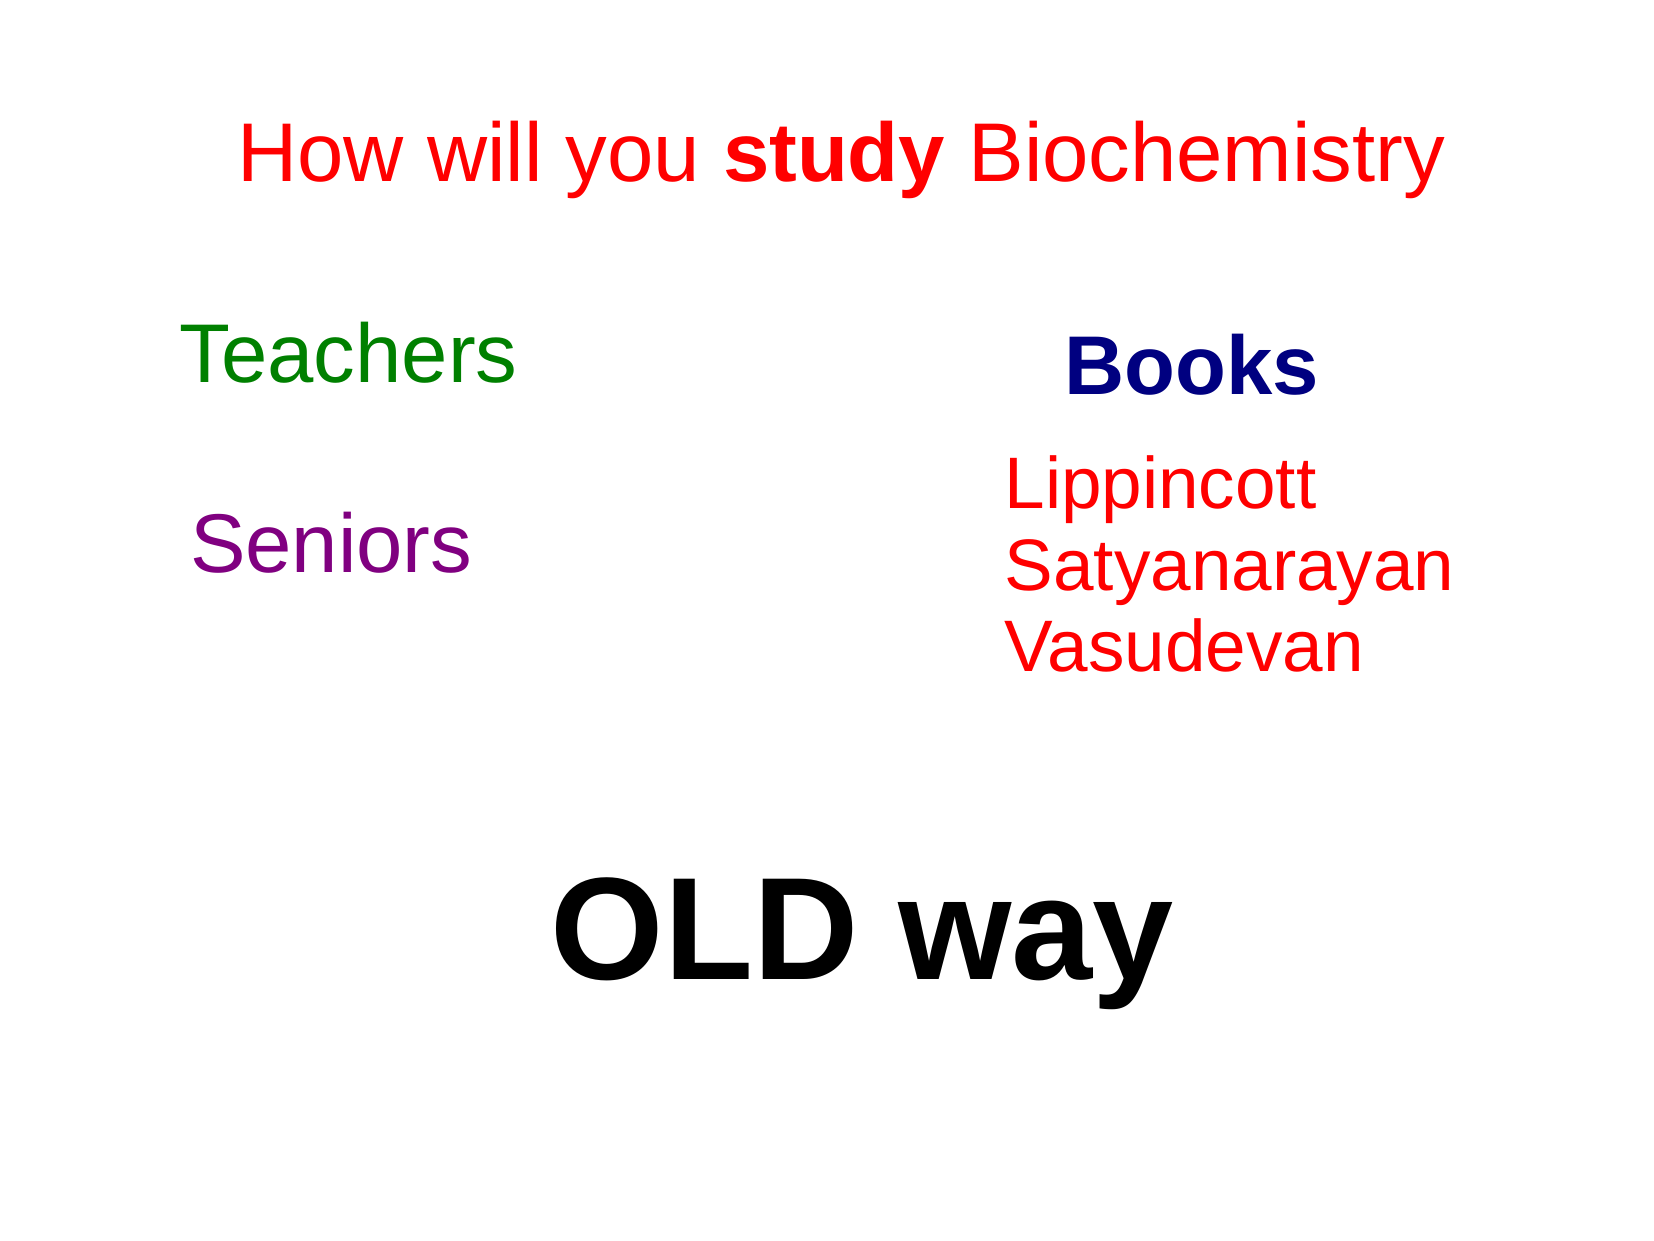

# How will you study Biochemistry
Teachers
Books
Lippincott
Satyanarayan
Vasudevan
Seniors
OLD way